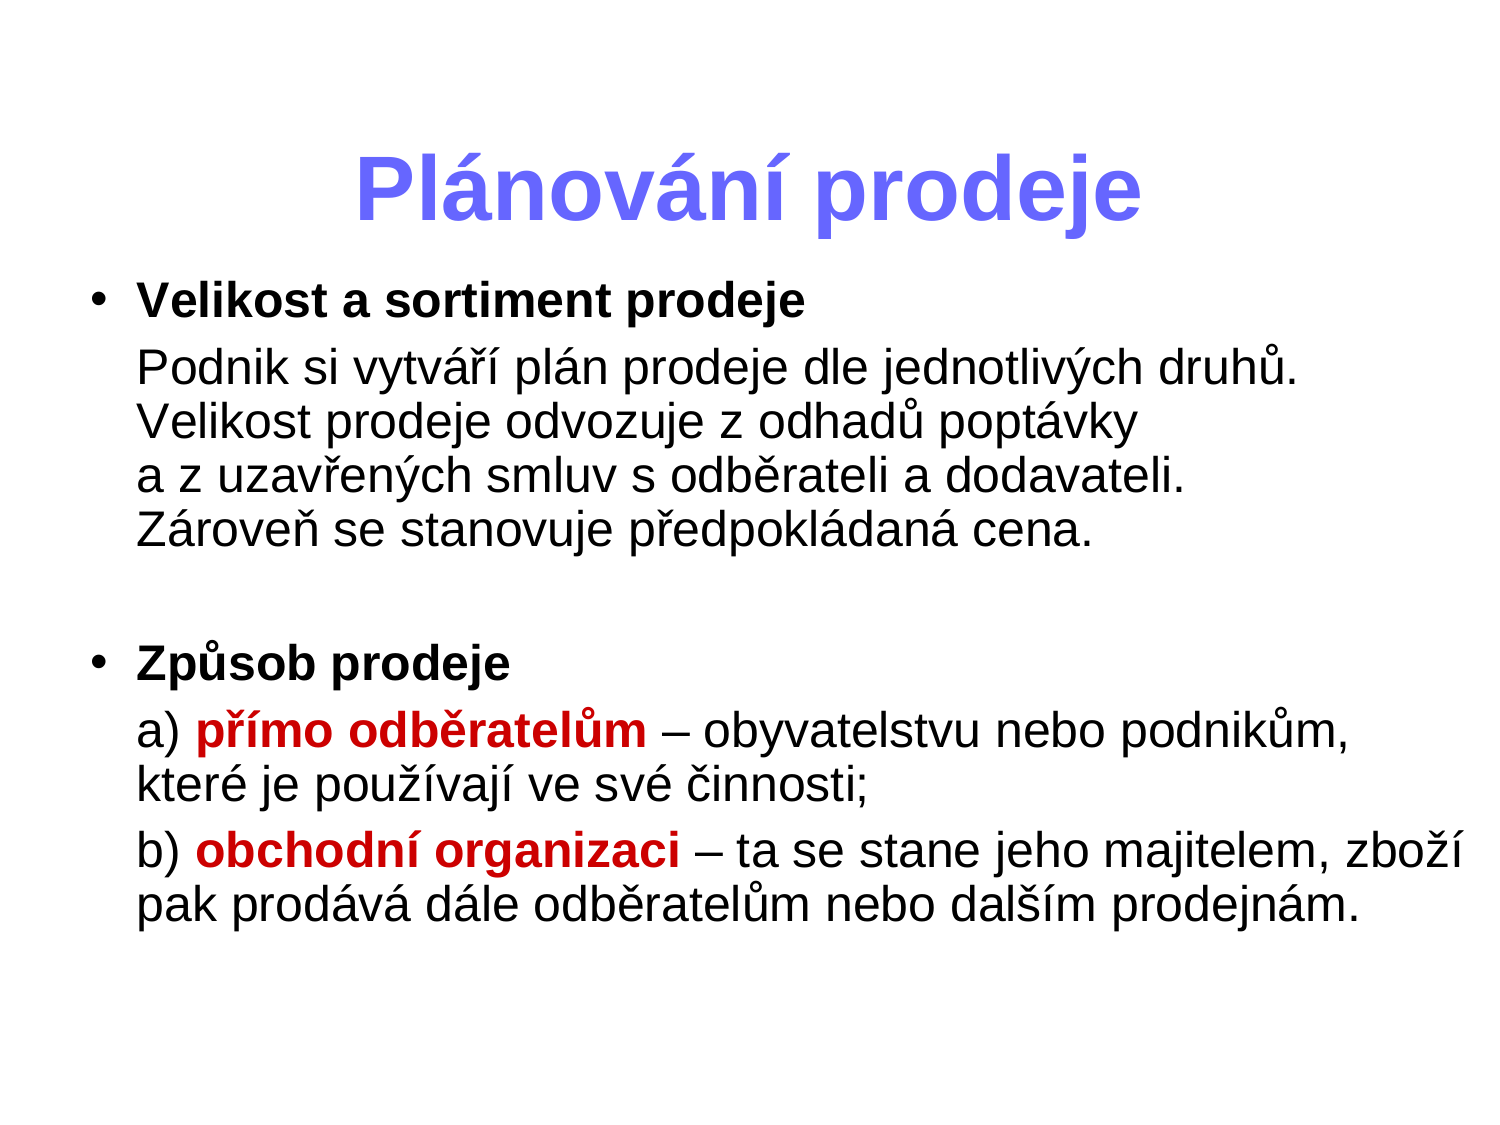

# Plánování prodeje
Velikost a sortiment prodeje
	Podnik si vytváří plán prodeje dle jednotlivých druhů. Velikost prodeje odvozuje z odhadů poptávky
a z uzavřených smluv s odběrateli a dodavateli.
Zároveň se stanovuje předpokládaná cena.
Způsob prodeje
	a) přímo odběratelům – obyvatelstvu nebo podnikům, které je používají ve své činnosti;
	b) obchodní organizaci – ta se stane jeho majitelem, zboží pak prodává dále odběratelům nebo dalším prodejnám.